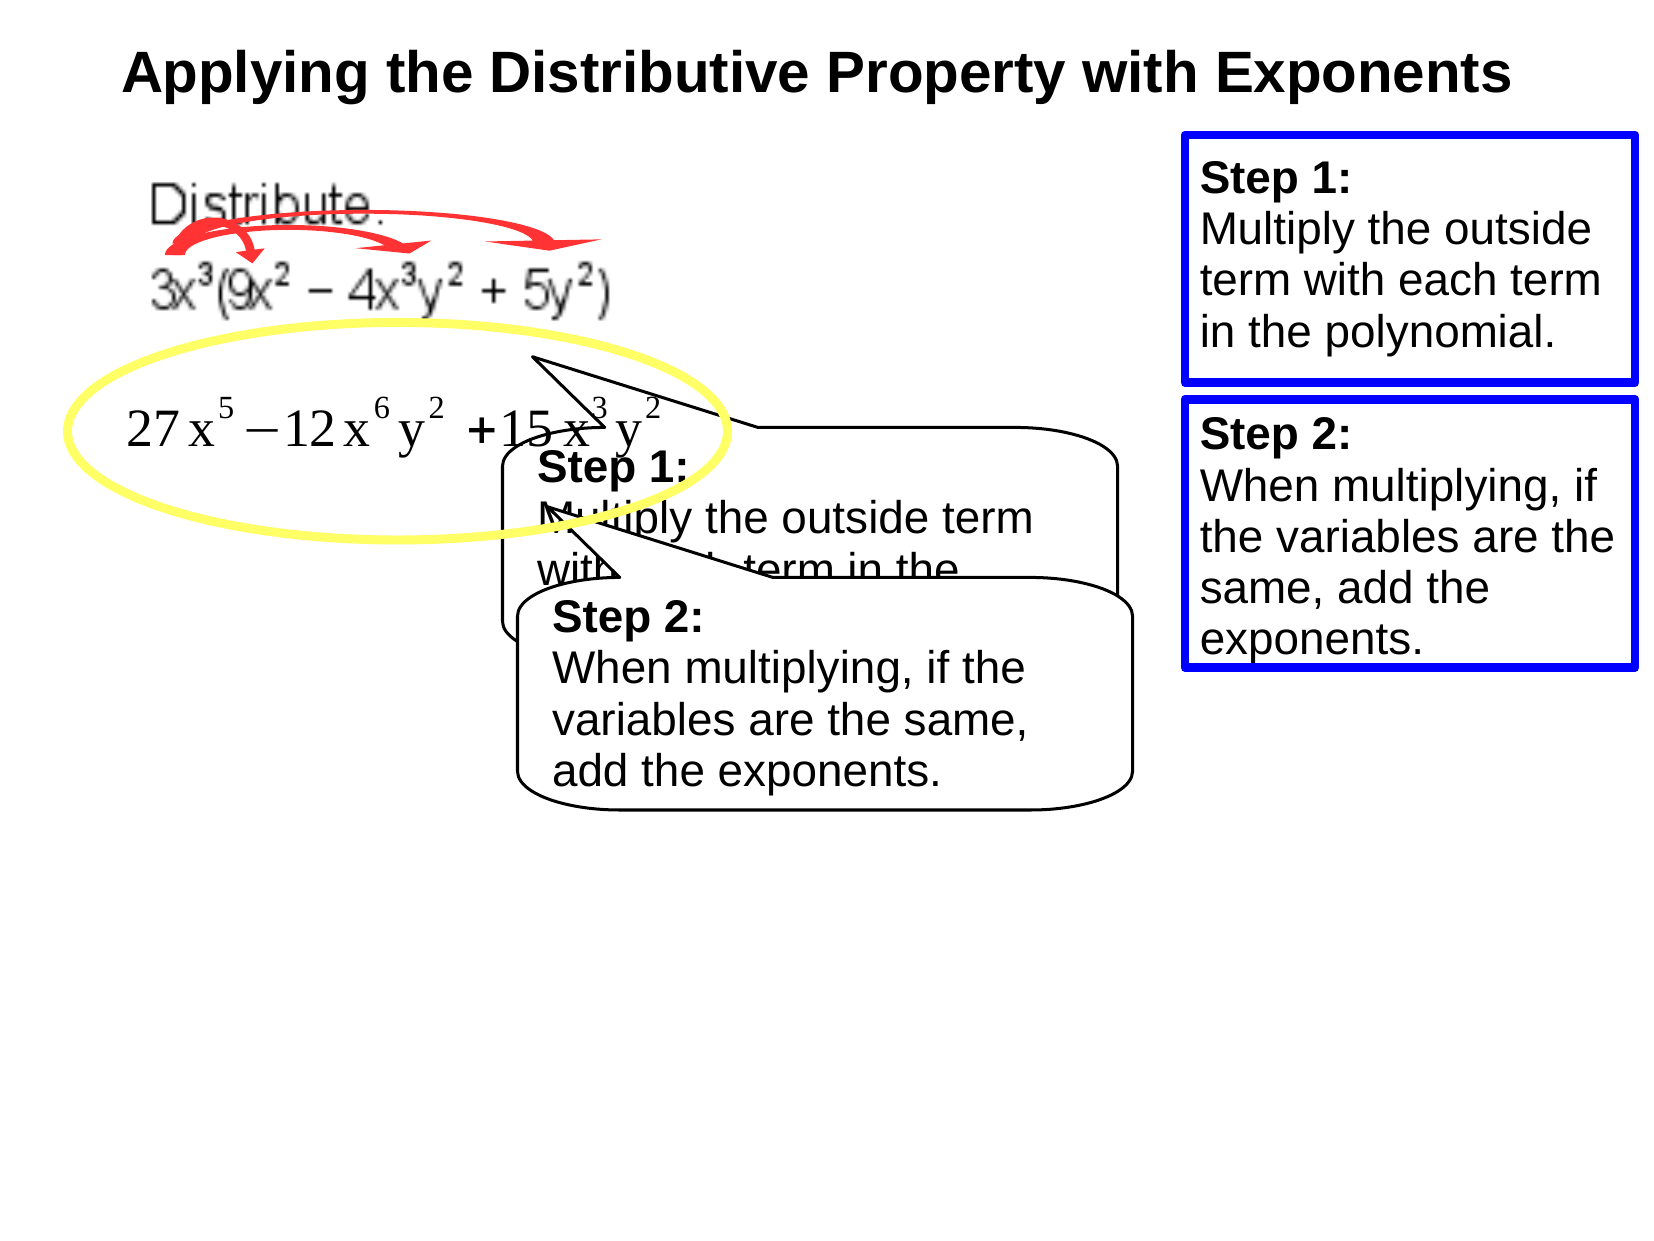

Applying the Distributive Property with Exponents
Step 1:
Multiply the outside term with each term in the polynomial.
Step 2:
When multiplying, if the variables are the same, add the exponents.
Step 1:
Multiply the outside term
with each term in the
polynomial.
Step 2:
When multiplying, if the
variables are the same,
add the exponents.